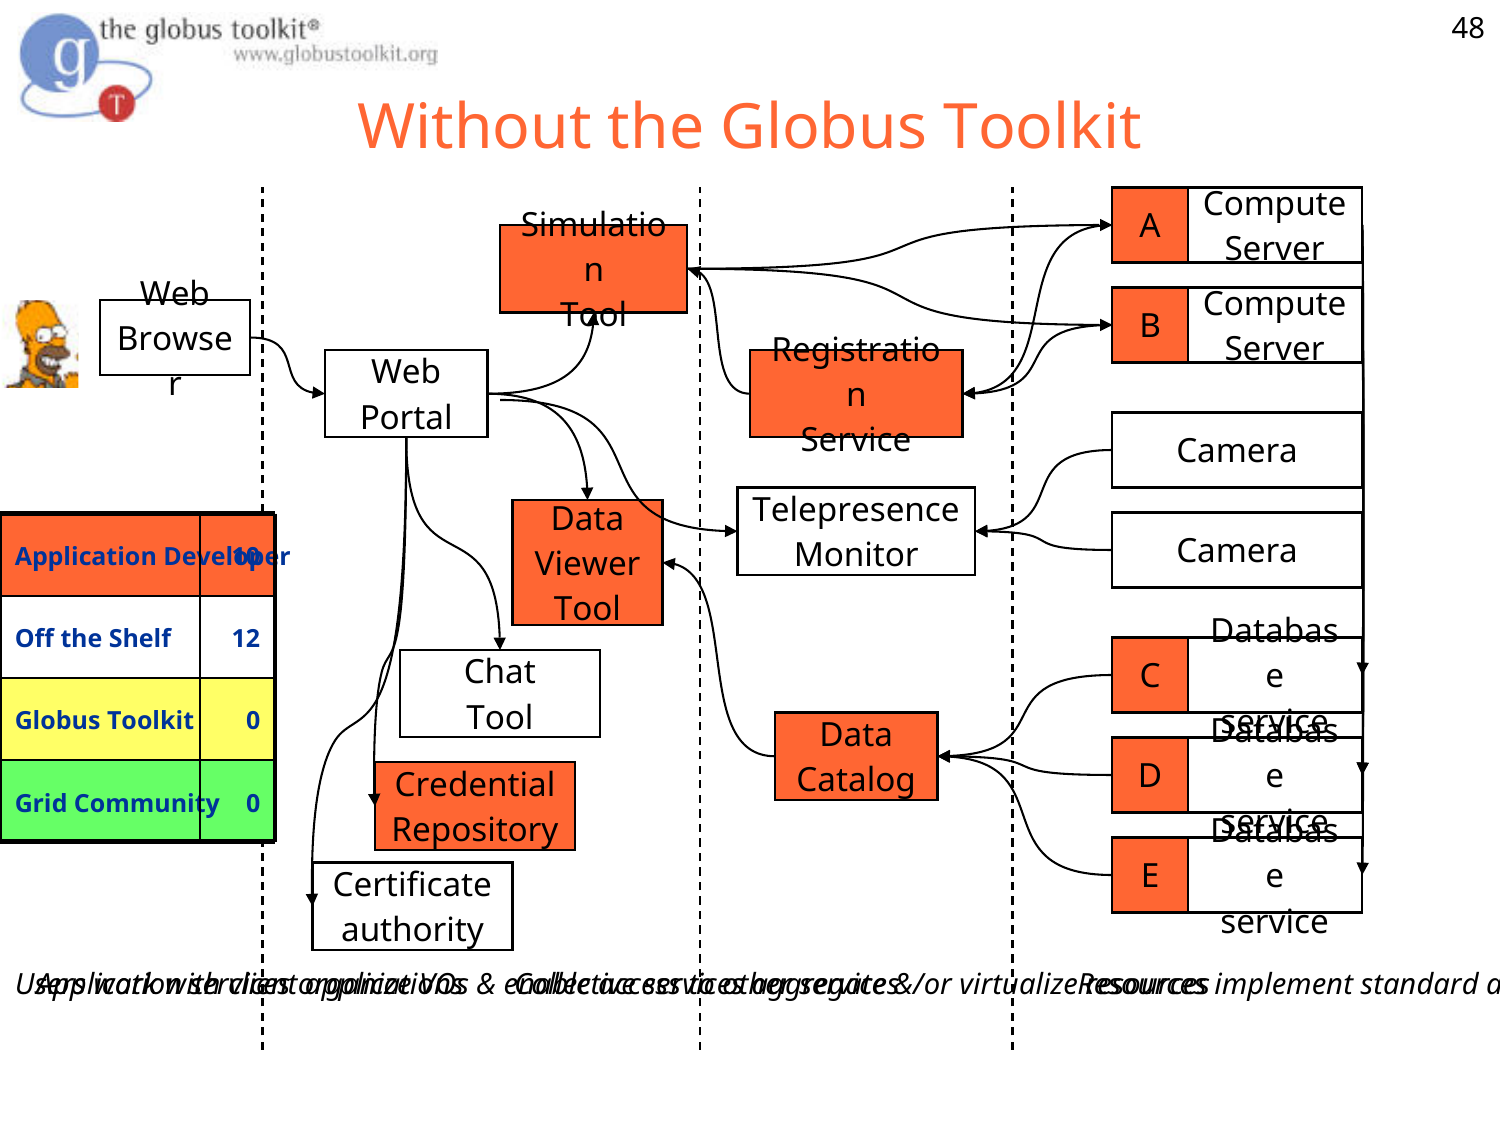

48
# Without the Globus Toolkit
A
Compute
Server
Simulation
Tool
B
Compute
Server
Web
Browser
Web
Portal
Registration
Service
Camera
Telepresence
Monitor
Data
Viewer
Tool
Camera
Application Developer
10
Off the Shelf
12
Globus Toolkit
0
Grid Community
0
C
Database
service
Chat
Tool
Data
Catalog
D
Database
service
Credential
Repository
E
Database
service
Certificate
authority
Users work with client applications
Application services organize VOs & enable access to other services
Collective services aggregate &/or virtualize resources
Resources implement standard access & management interfaces